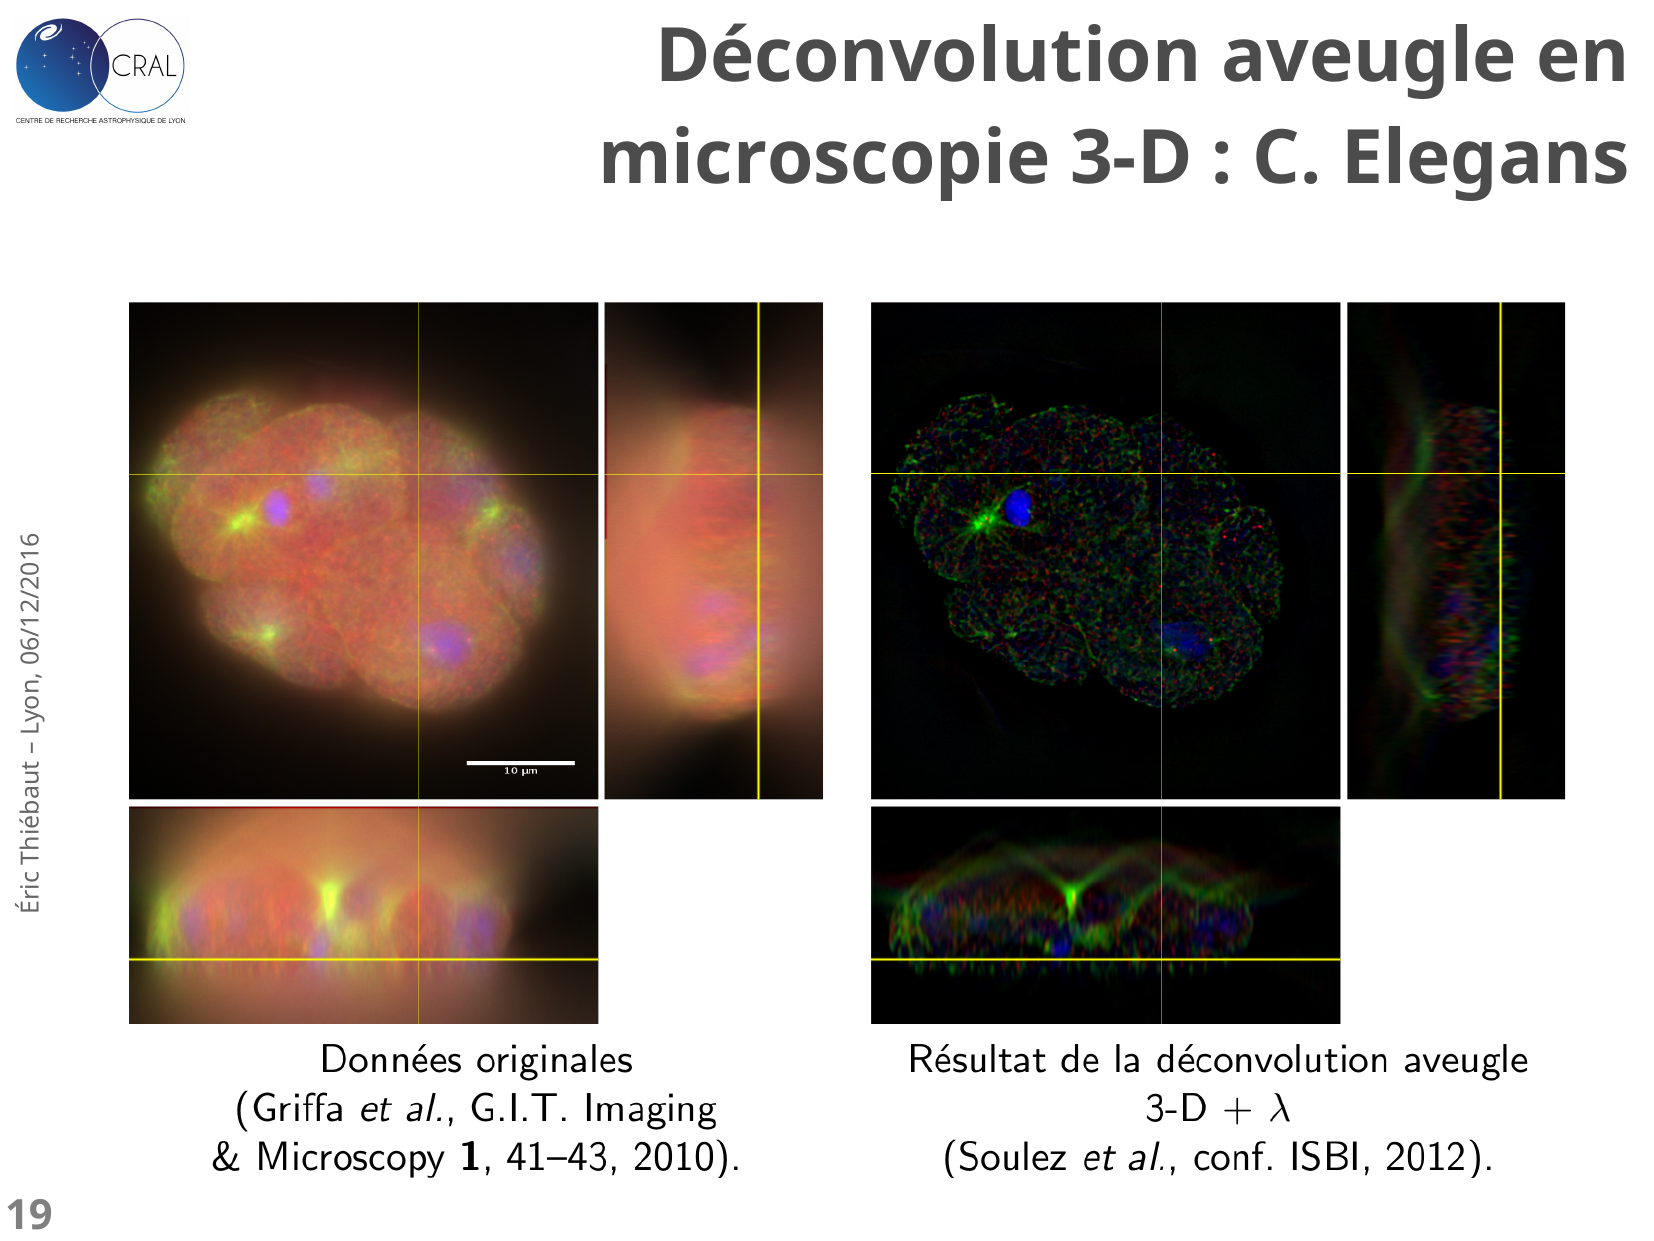

# Déconvolution aveugle en microscopie 3-D : C. Elegans
19